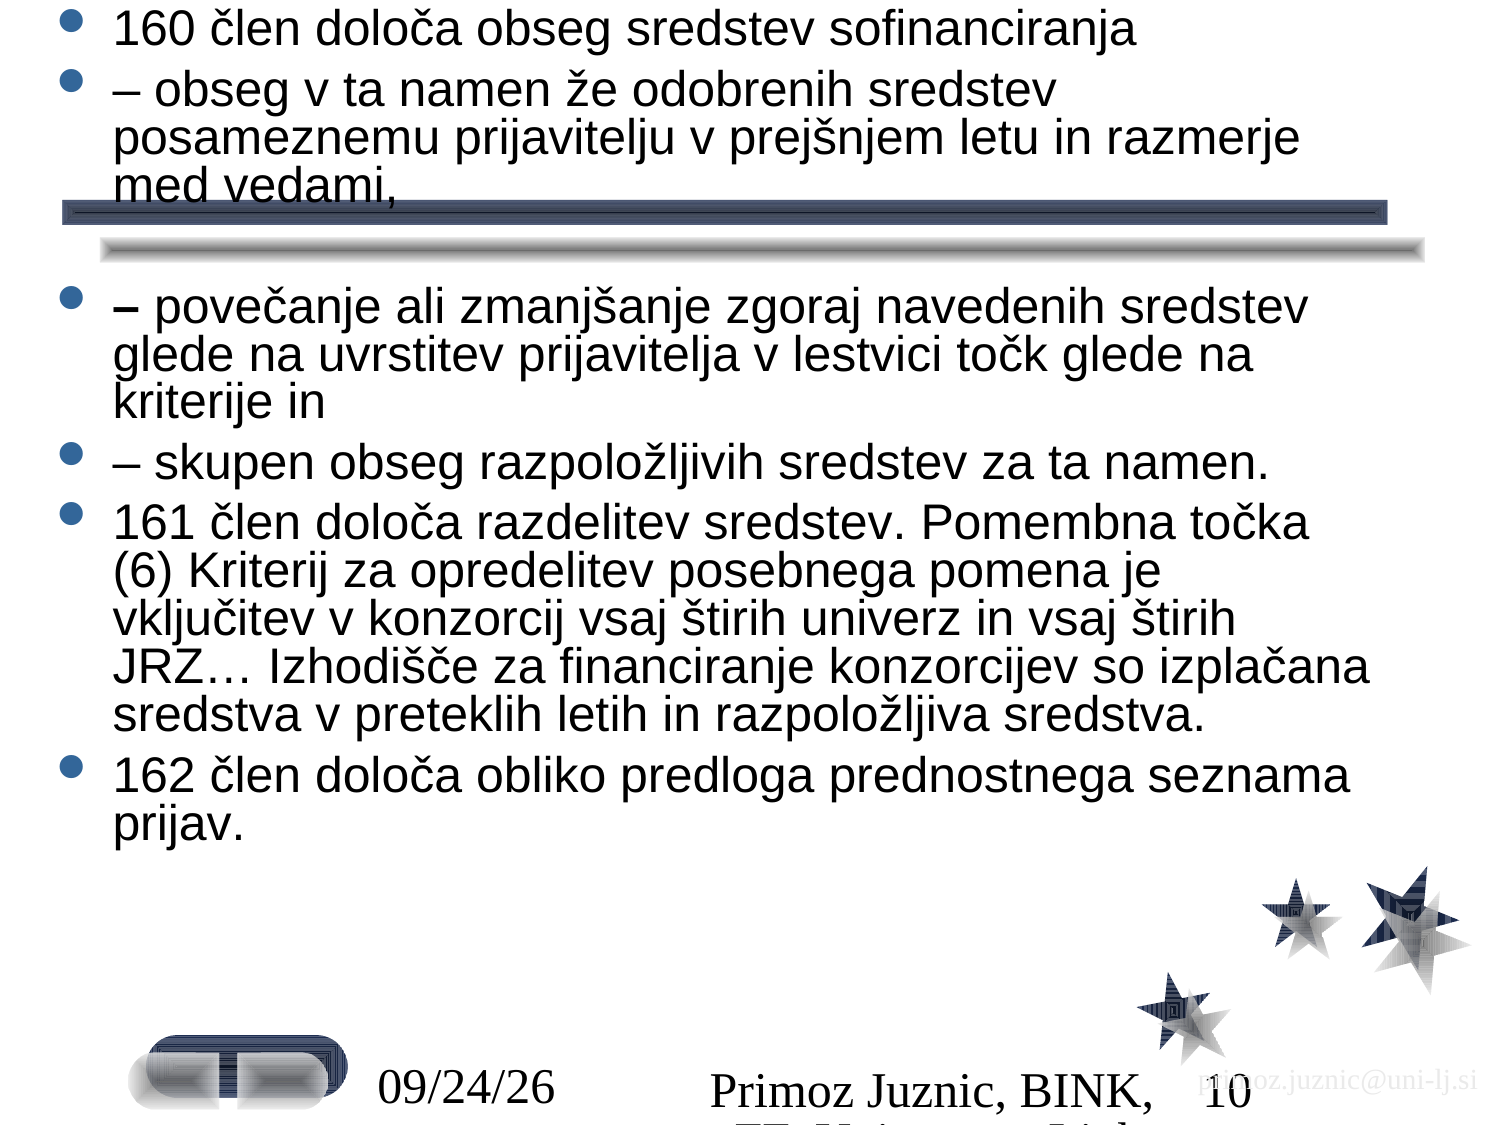

# 160 člen določa obseg sredstev sofinanciranja
– obseg v ta namen že odobrenih sredstev posameznemu prijavitelju v prejšnjem letu in razmerje med vedami,
– povečanje ali zmanjšanje zgoraj navedenih sredstev glede na uvrstitev prijavitelja v lestvici točk glede na kriterije in
– skupen obseg razpoložljivih sredstev za ta namen.
161 člen določa razdelitev sredstev. Pomembna točka (6) Kriterij za opredelitev posebnega pomena je vključitev v konzorcij vsaj štirih univerz in vsaj štirih JRZ… Izhodišče za financiranje konzorcijev so izplačana sredstva v preteklih letih in razpoložljiva sredstva.
162 člen določa obliko predloga prednostnega seznama prijav.
Primoz Juznic, BINK, FF, Univerza v Ljubljani
10